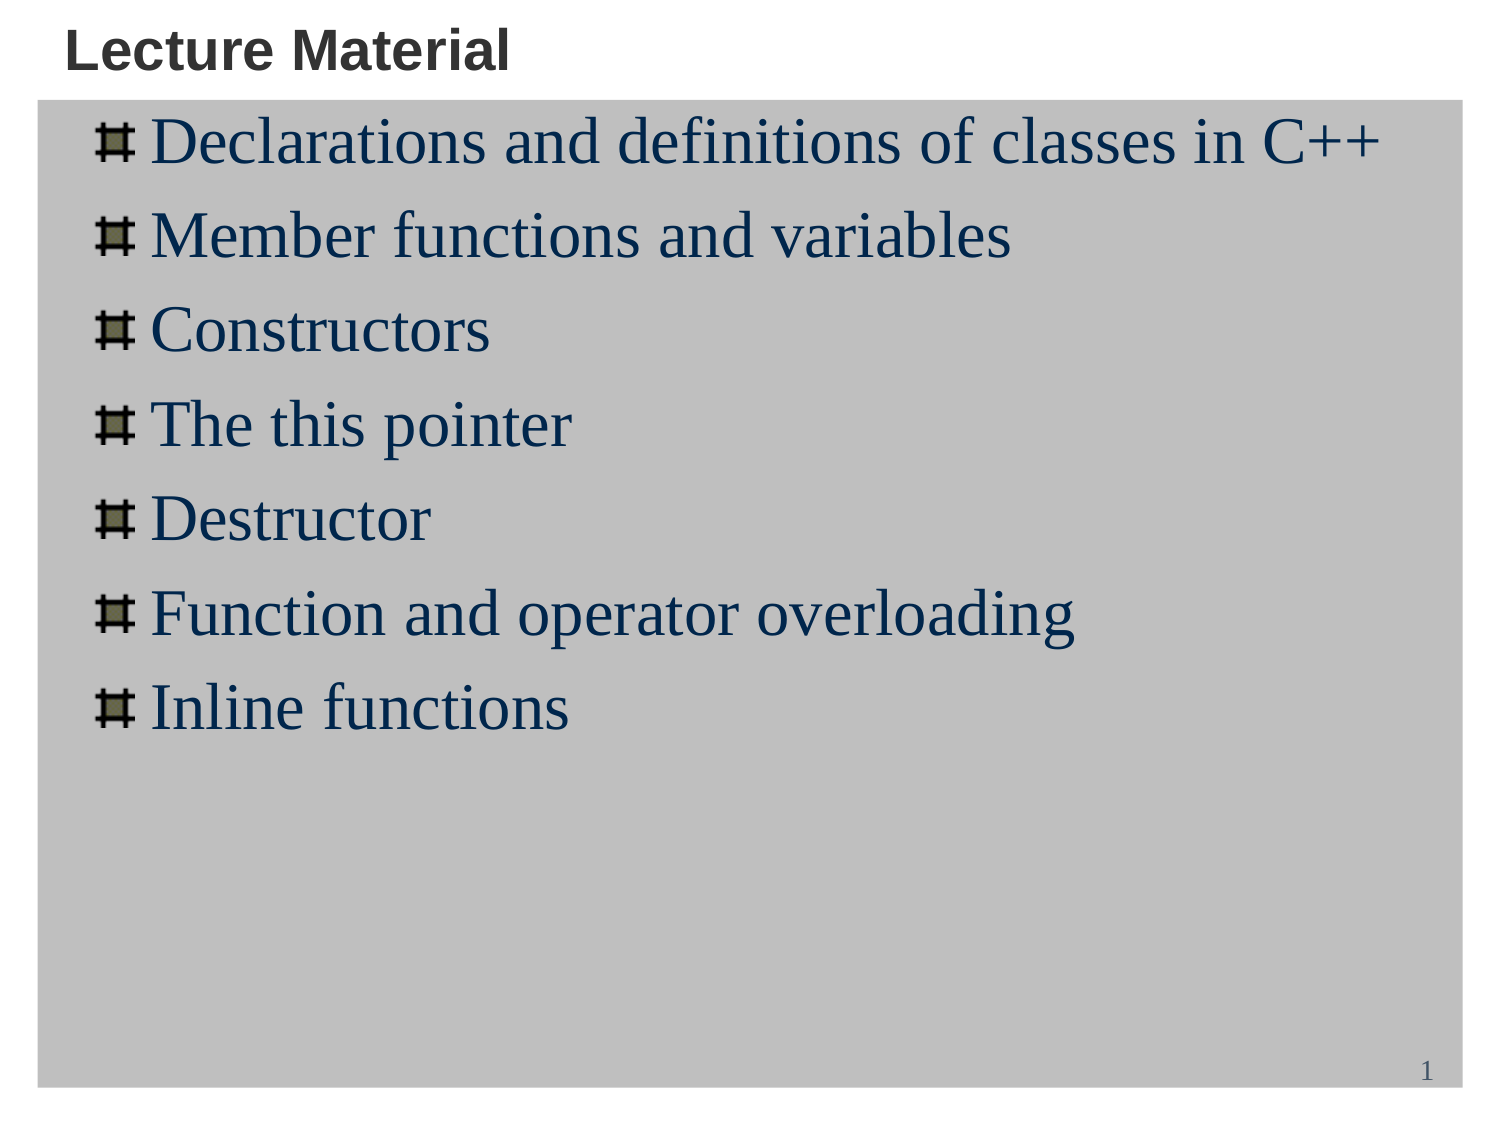

# Lecture Material
Declarations and definitions of classes in C++
Member functions and variables
Constructors
The this pointer
Destructor
Function and operator overloading
Inline functions